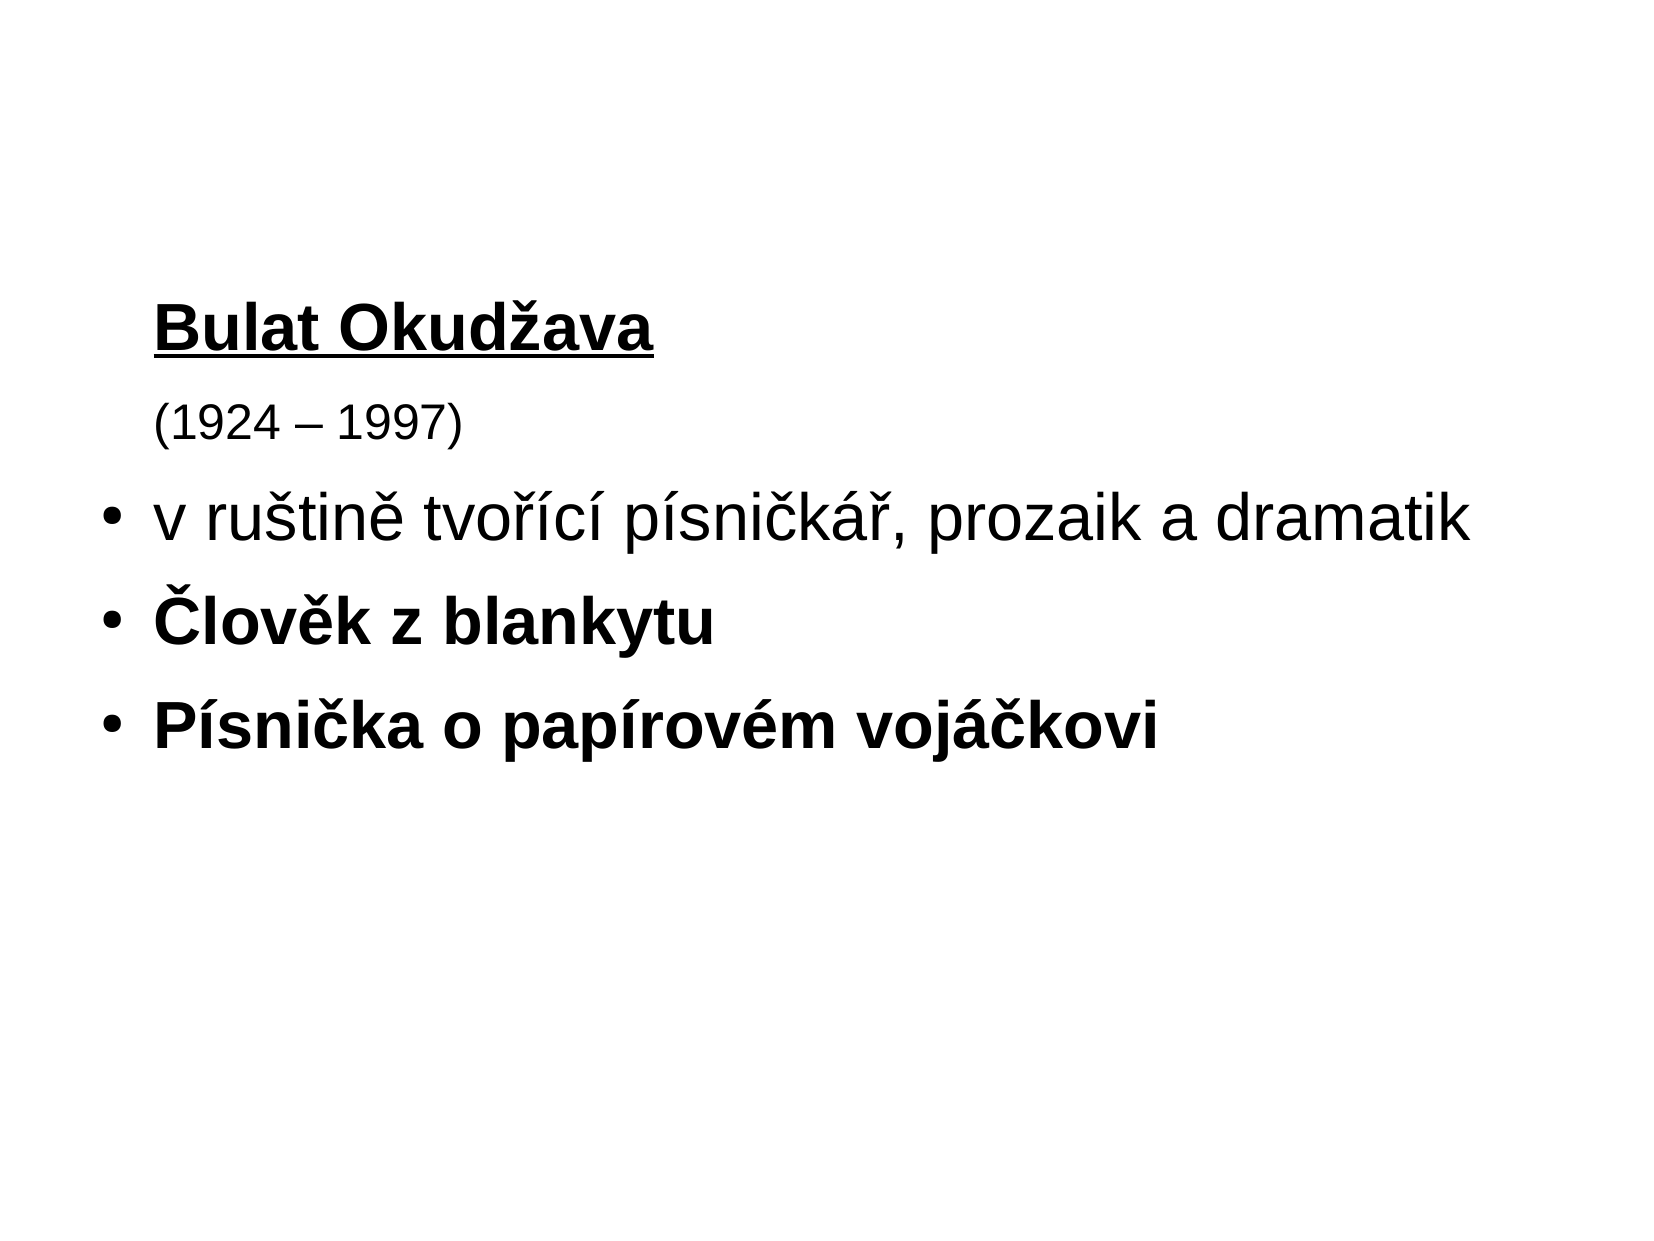

#
Bulat Okudžava
(1924 – 1997)
v ruštině tvořící písničkář, prozaik a dramatik
Člověk z blankytu
Písnička o papírovém vojáčkovi